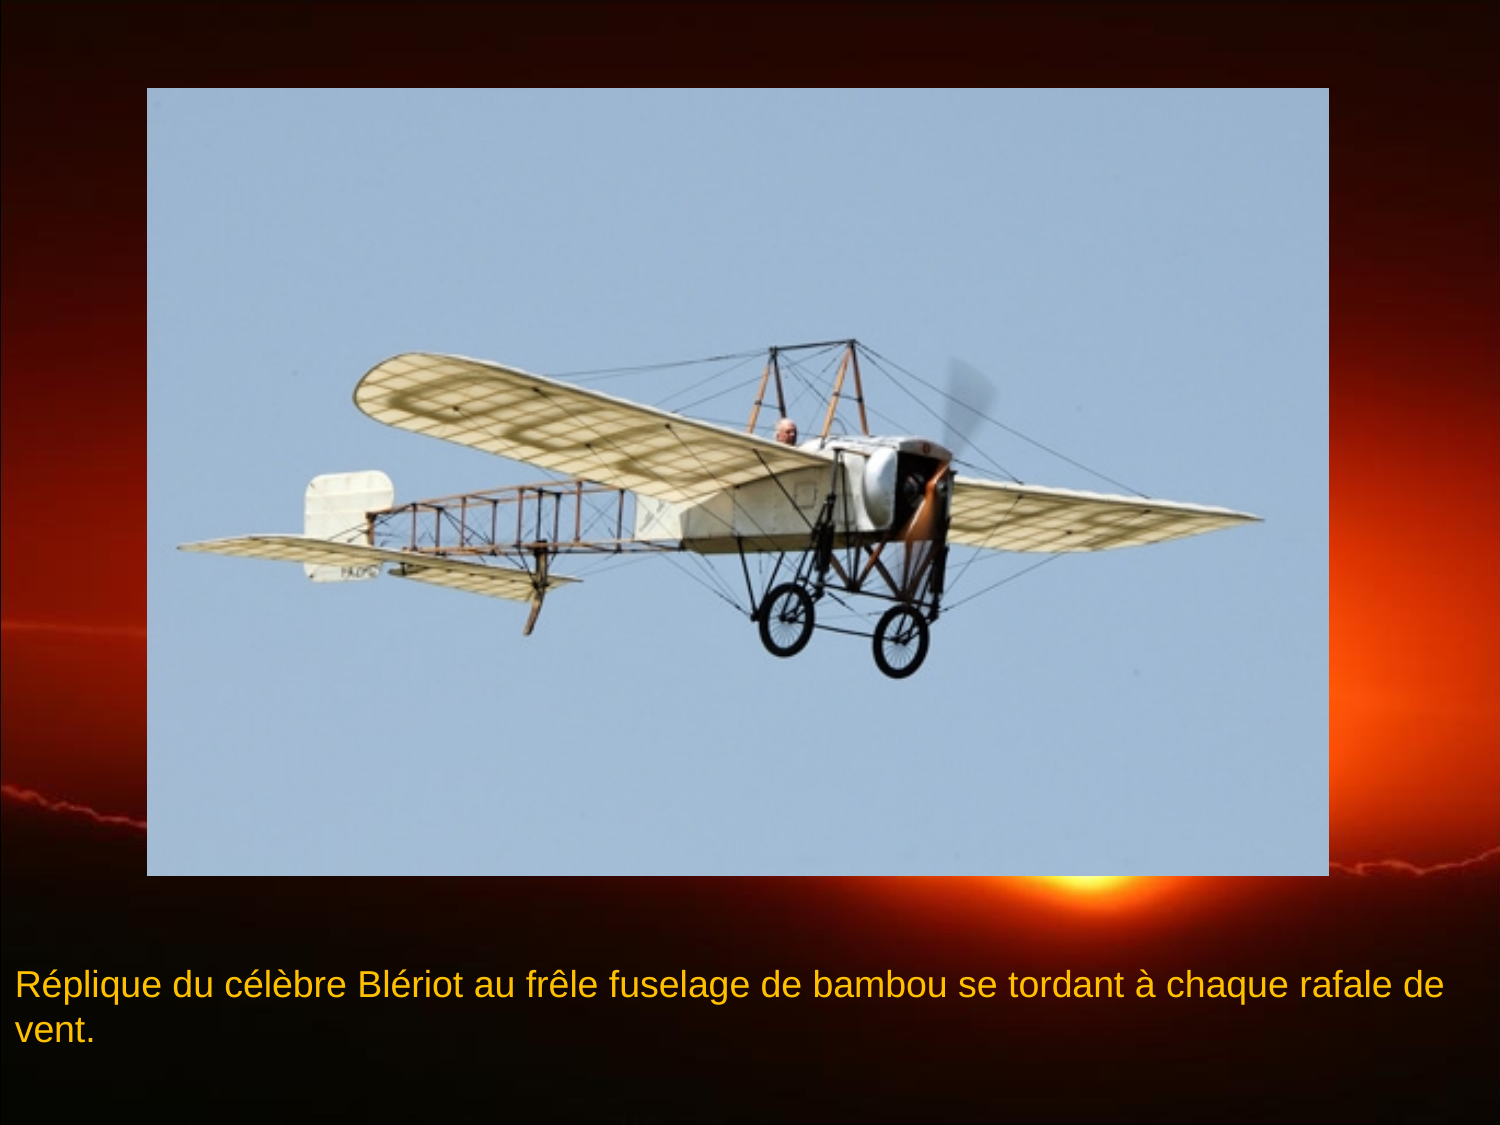

Réplique du célèbre Blériot au frêle fuselage de bambou se tordant à chaque rafale de vent.